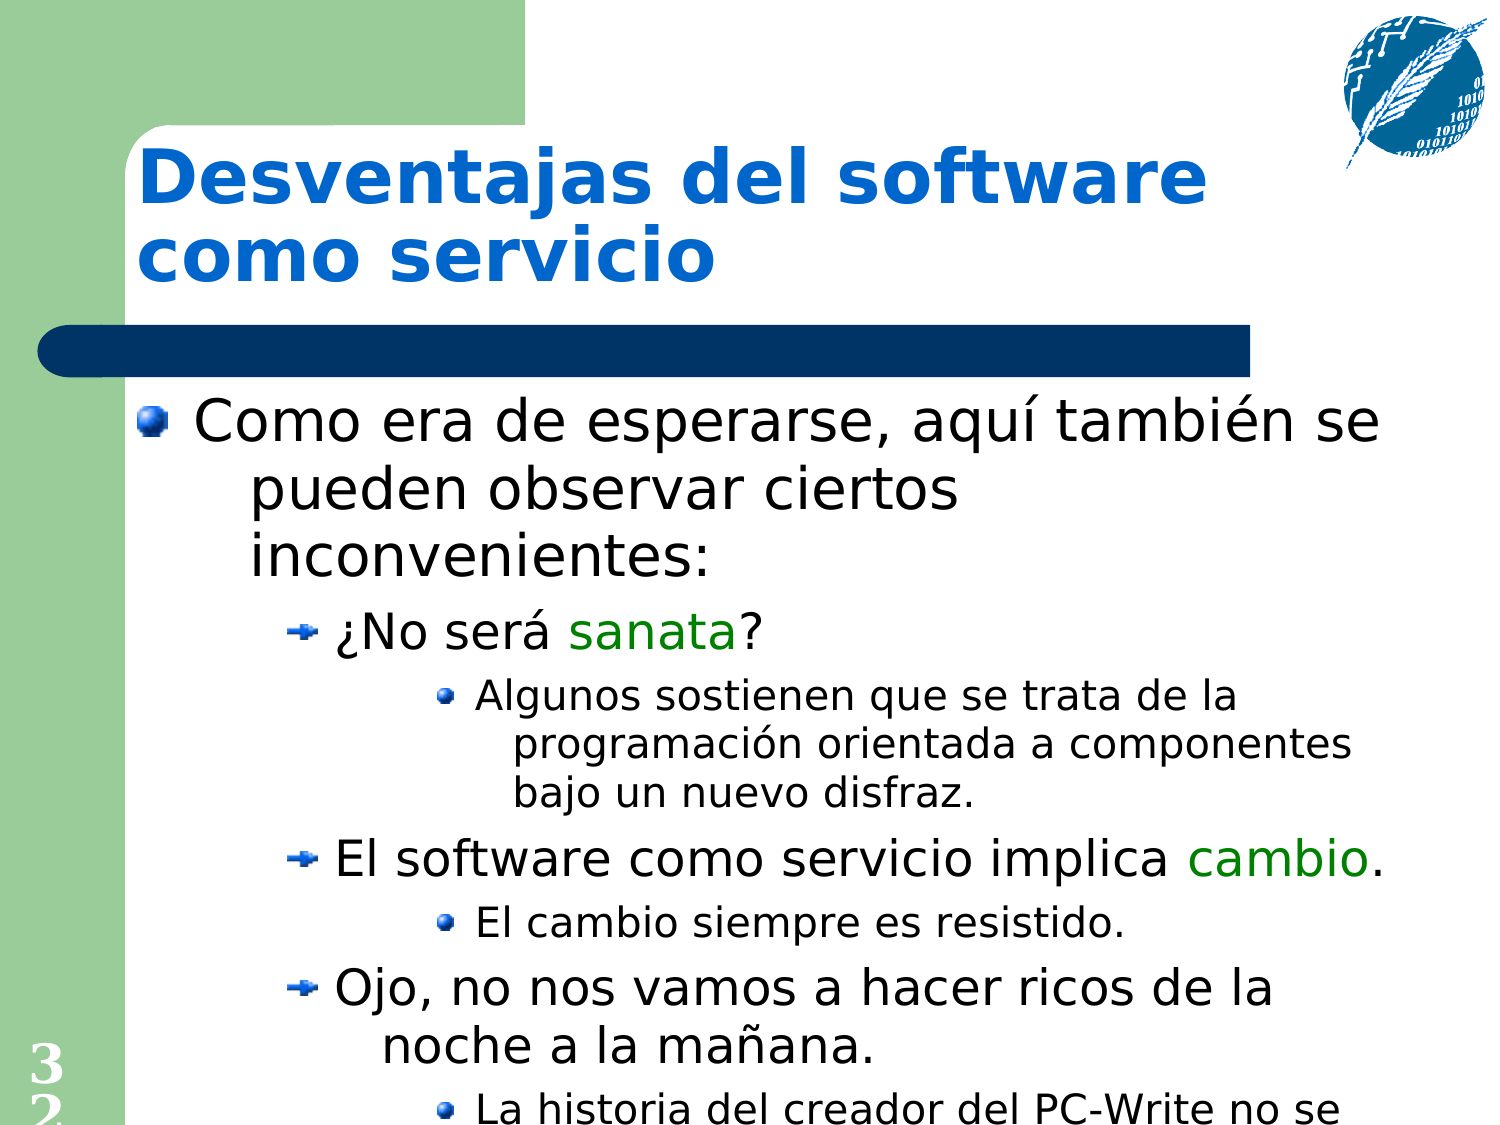

# Desventajas del software como servicio
Como era de esperarse, aquí también se pueden observar ciertos inconvenientes:
¿No será sanata?
Algunos sostienen que se trata de la programación orientada a componentes bajo un nuevo disfraz.
El software como servicio implica cambio.
El cambio siempre es resistido.
Ojo, no nos vamos a hacer ricos de la noche a la mañana.
La historia del creador del PC-Write no se va a repetir.
32